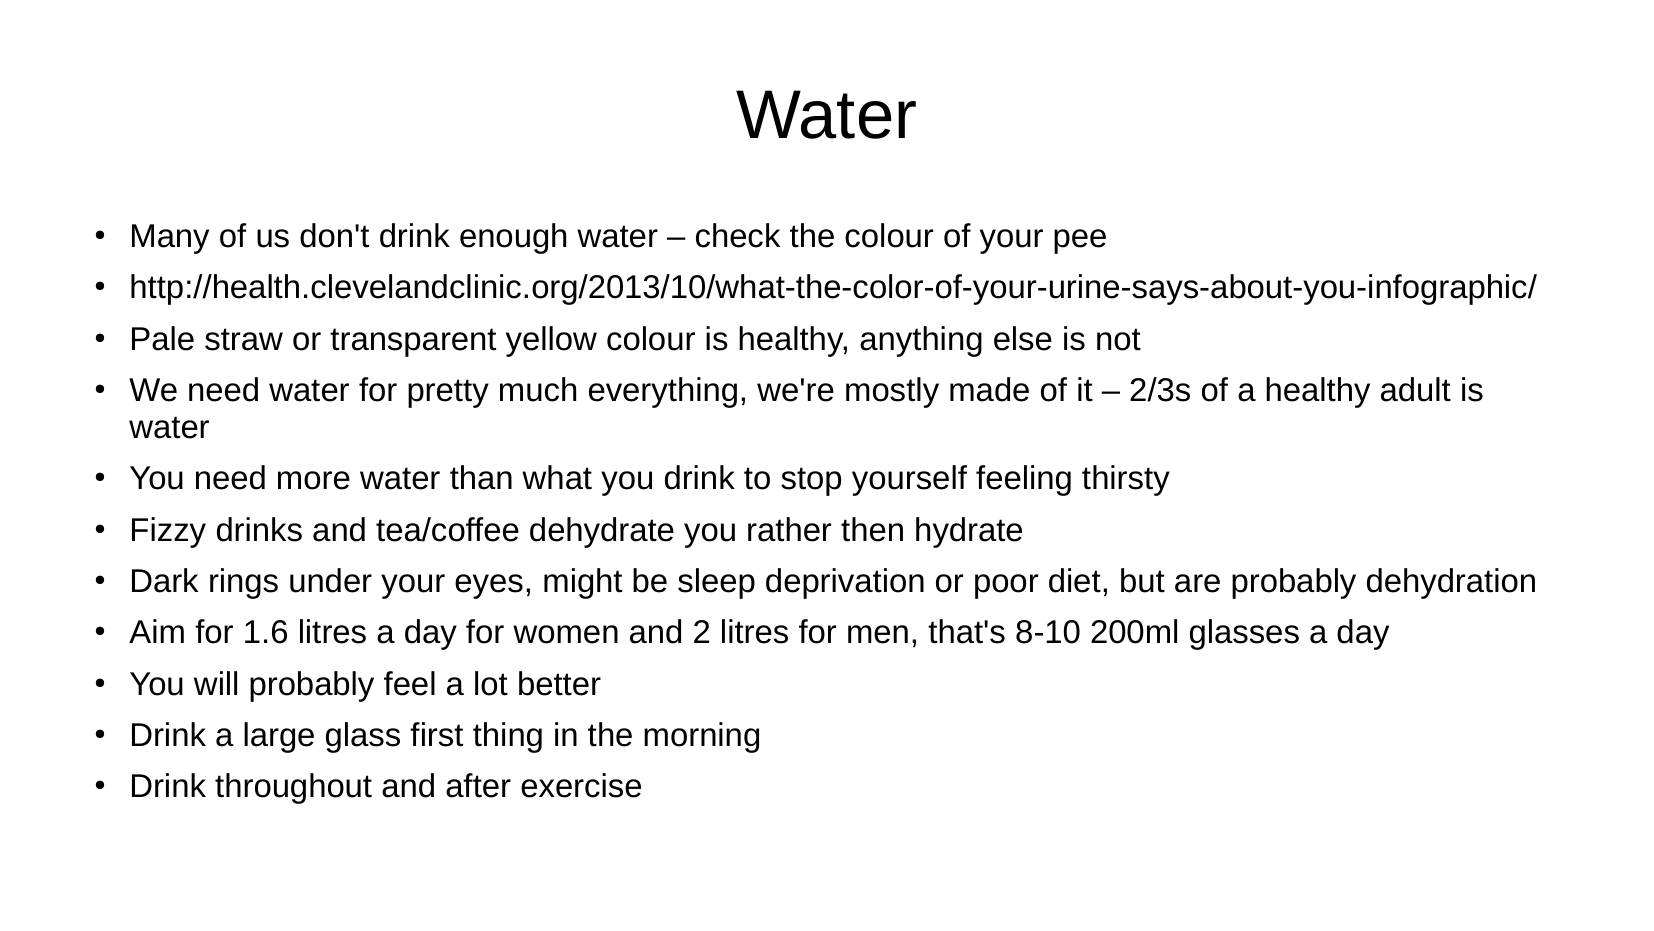

# Water
Many of us don't drink enough water – check the colour of your pee
http://health.clevelandclinic.org/2013/10/what-the-color-of-your-urine-says-about-you-infographic/
Pale straw or transparent yellow colour is healthy, anything else is not
We need water for pretty much everything, we're mostly made of it – 2/3s of a healthy adult is water
You need more water than what you drink to stop yourself feeling thirsty
Fizzy drinks and tea/coffee dehydrate you rather then hydrate
Dark rings under your eyes, might be sleep deprivation or poor diet, but are probably dehydration
Aim for 1.6 litres a day for women and 2 litres for men, that's 8-10 200ml glasses a day
You will probably feel a lot better
Drink a large glass first thing in the morning
Drink throughout and after exercise